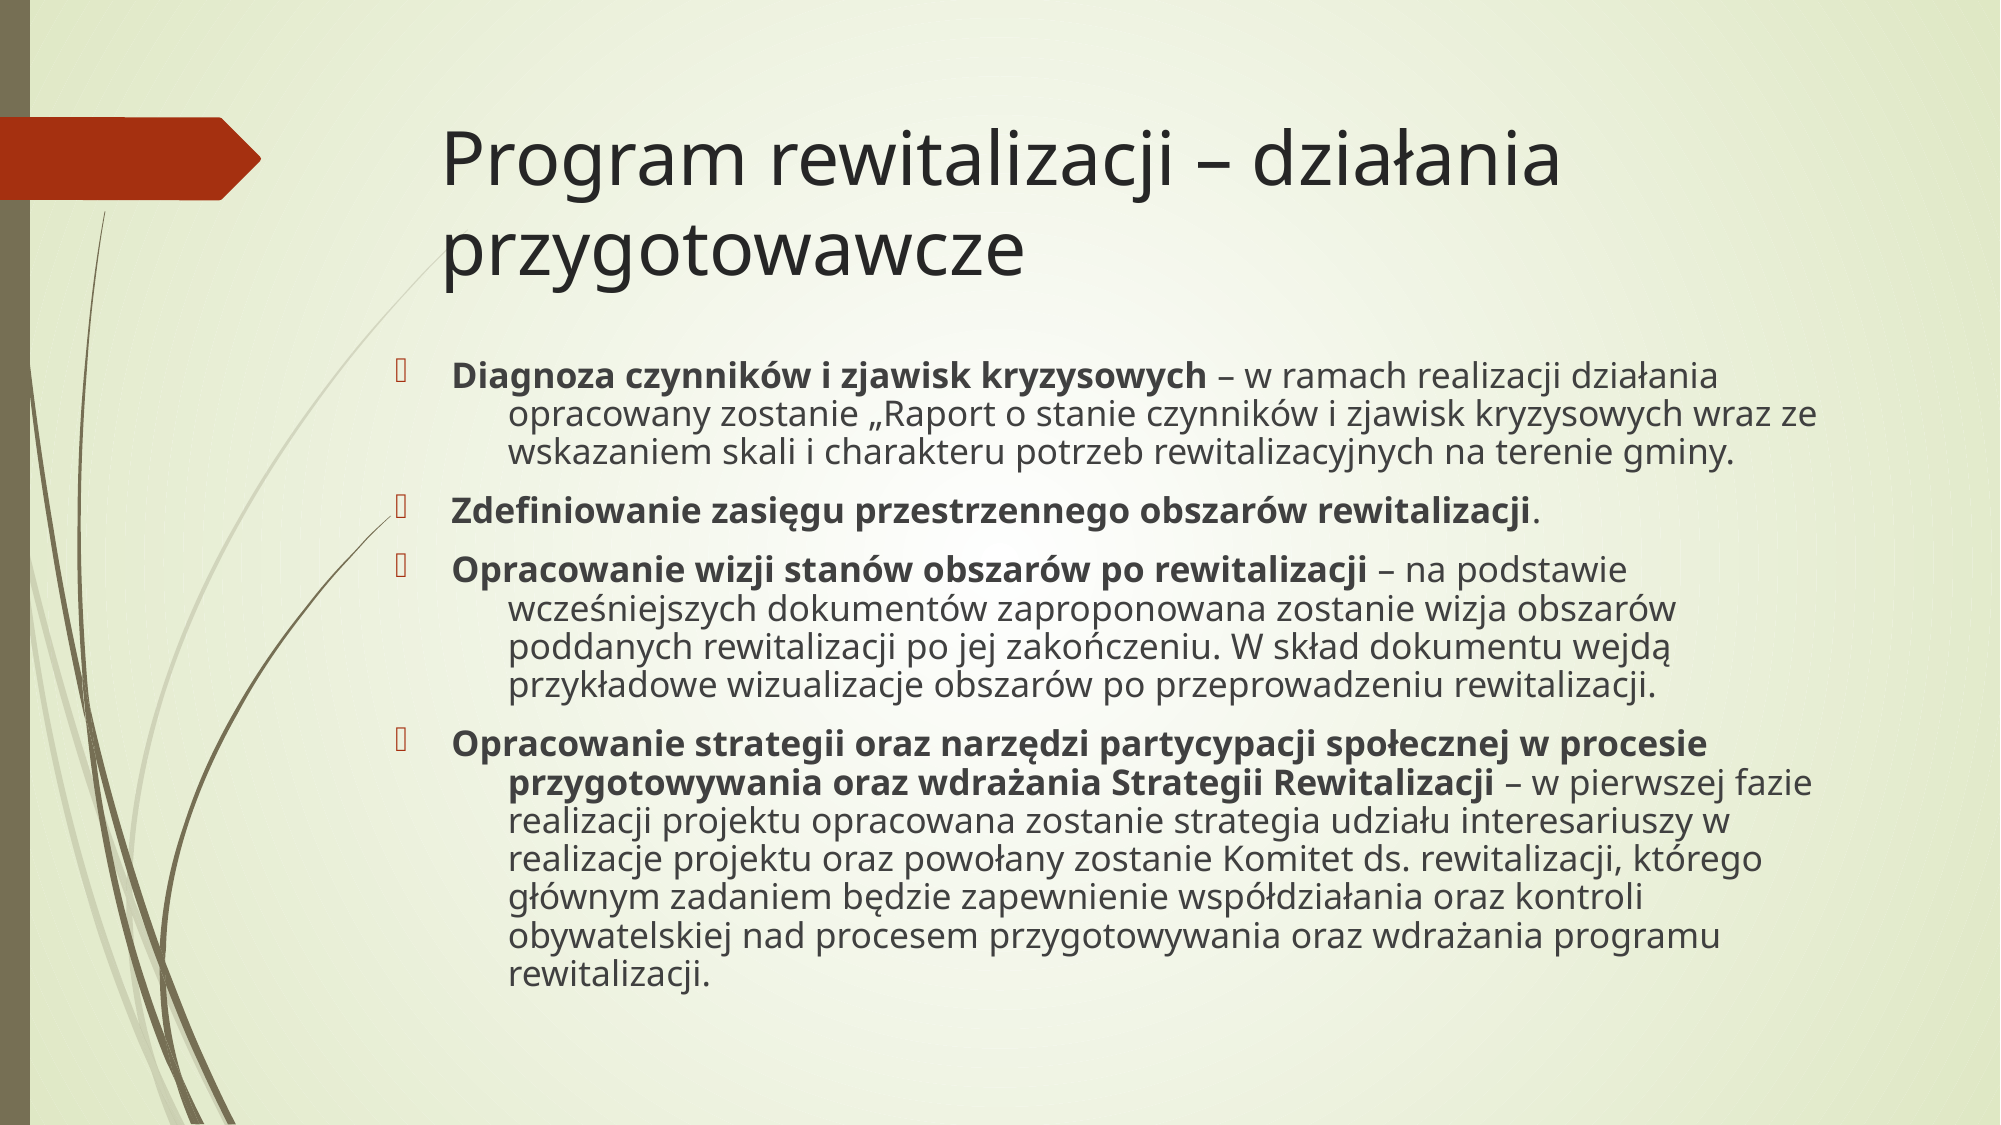

Program rewitalizacji – działania przygotowawcze
# Diagnoza czynników i zjawisk kryzysowych – w ramach realizacji działania opracowany zostanie „Raport o stanie czynników i zjawisk kryzysowych wraz ze wskazaniem skali i charakteru potrzeb rewitalizacyjnych na terenie gminy.
Zdefiniowanie zasięgu przestrzennego obszarów rewitalizacji.
Opracowanie wizji stanów obszarów po rewitalizacji – na podstawie wcześniejszych dokumentów zaproponowana zostanie wizja obszarów poddanych rewitalizacji po jej zakończeniu. W skład dokumentu wejdą przykładowe wizualizacje obszarów po przeprowadzeniu rewitalizacji.
Opracowanie strategii oraz narzędzi partycypacji społecznej w procesie przygotowywania oraz wdrażania Strategii Rewitalizacji – w pierwszej fazie realizacji projektu opracowana zostanie strategia udziału interesariuszy w realizacje projektu oraz powołany zostanie Komitet ds. rewitalizacji, którego głównym zadaniem będzie zapewnienie współdziałania oraz kontroli obywatelskiej nad procesem przygotowywania oraz wdrażania programu rewitalizacji.